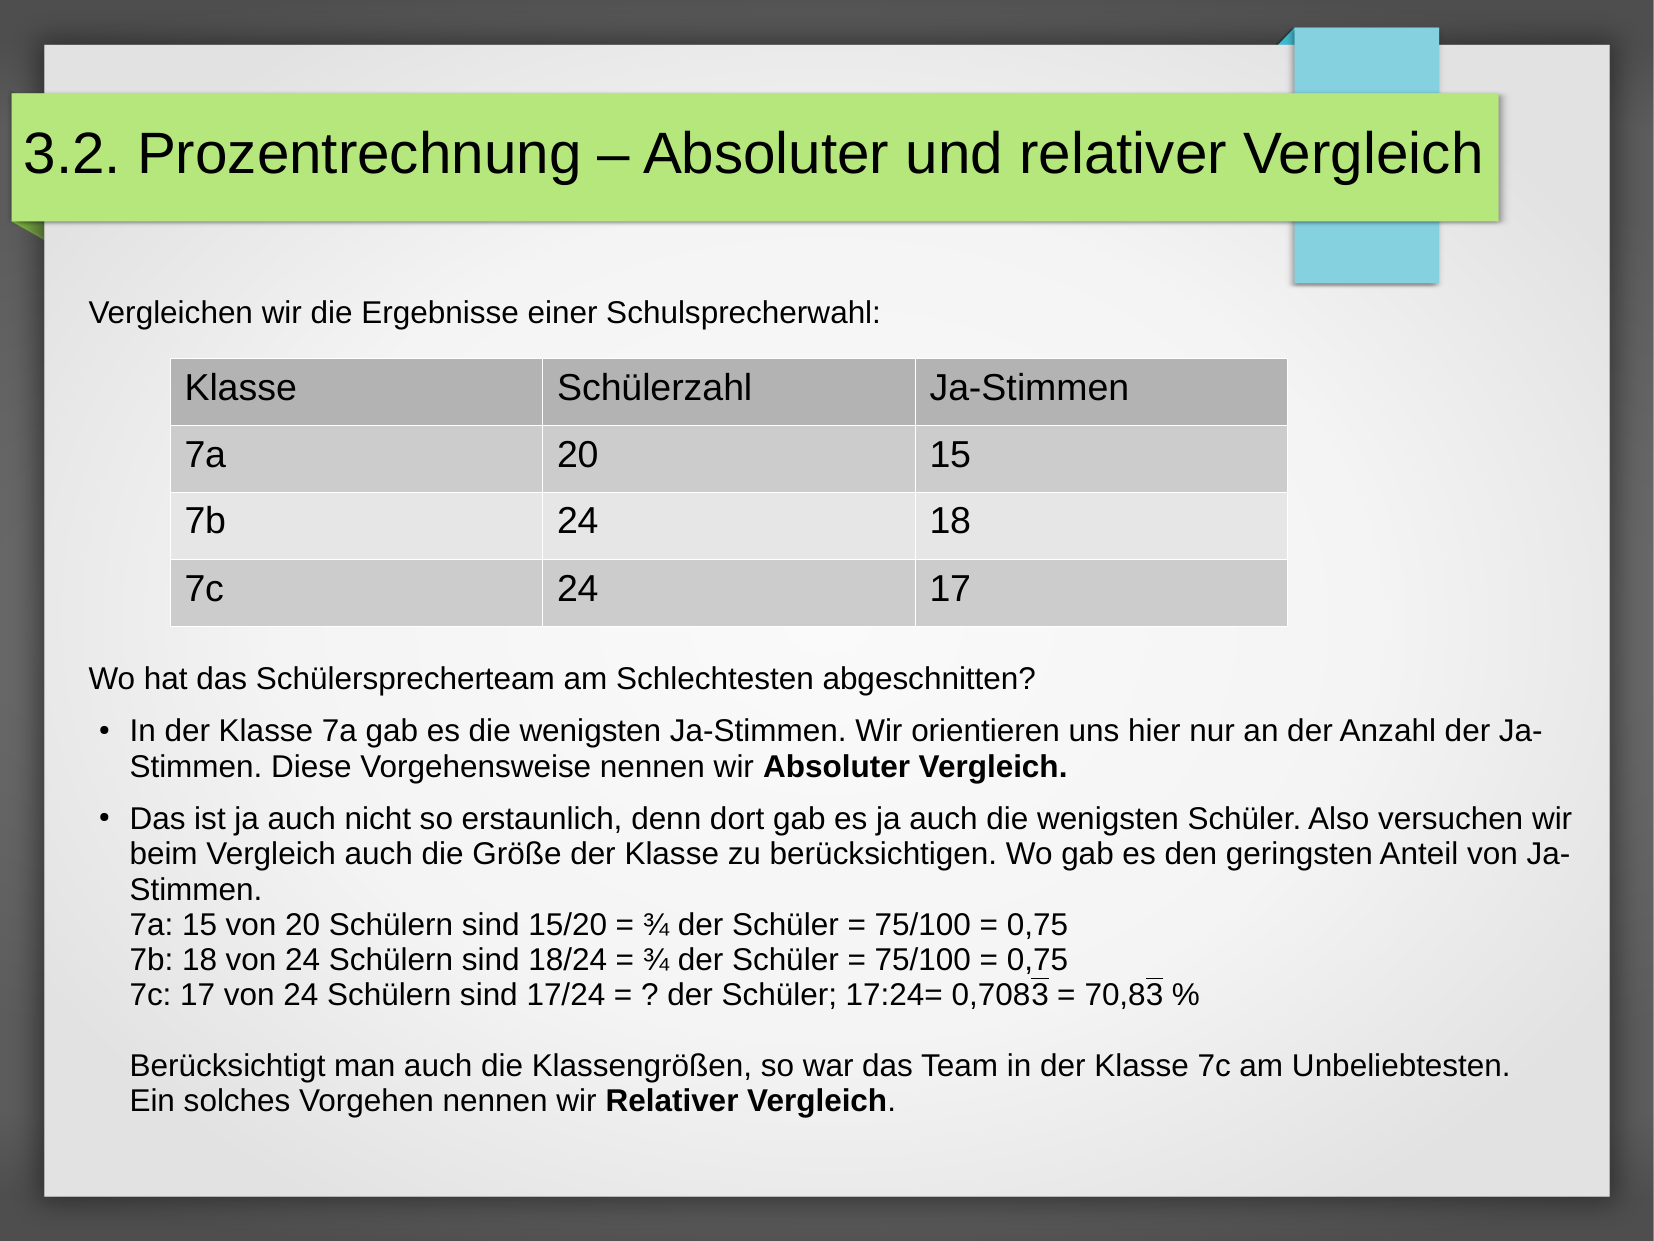

3.2. Prozentrechnung – Absoluter und relativer Vergleich
# Vergleichen wir die Ergebnisse einer Schulsprecherwahl:
Wo hat das Schülersprecherteam am Schlechtesten abgeschnitten?
In der Klasse 7a gab es die wenigsten Ja-Stimmen. Wir orientieren uns hier nur an der Anzahl der Ja-Stimmen. Diese Vorgehensweise nennen wir Absoluter Vergleich.
Das ist ja auch nicht so erstaunlich, denn dort gab es ja auch die wenigsten Schüler. Also versuchen wir beim Vergleich auch die Größe der Klasse zu berücksichtigen. Wo gab es den geringsten Anteil von Ja-Stimmen.
7a: 15 von 20 Schülern sind 15/20 = ¾ der Schüler = 75/100 = 0,75
7b: 18 von 24 Schülern sind 18/24 = ¾ der Schüler = 75/100 = 0,75
7c: 17 von 24 Schülern sind 17/24 = ? der Schüler; 17:24= 0,7083 = 70,83 %
Berücksichtigt man auch die Klassengrößen, so war das Team in der Klasse 7c am Unbeliebtesten.
Ein solches Vorgehen nennen wir Relativer Vergleich.
| Klasse | Schülerzahl | Ja-Stimmen |
| --- | --- | --- |
| 7a | 20 | 15 |
| 7b | 24 | 18 |
| 7c | 24 | 17 |